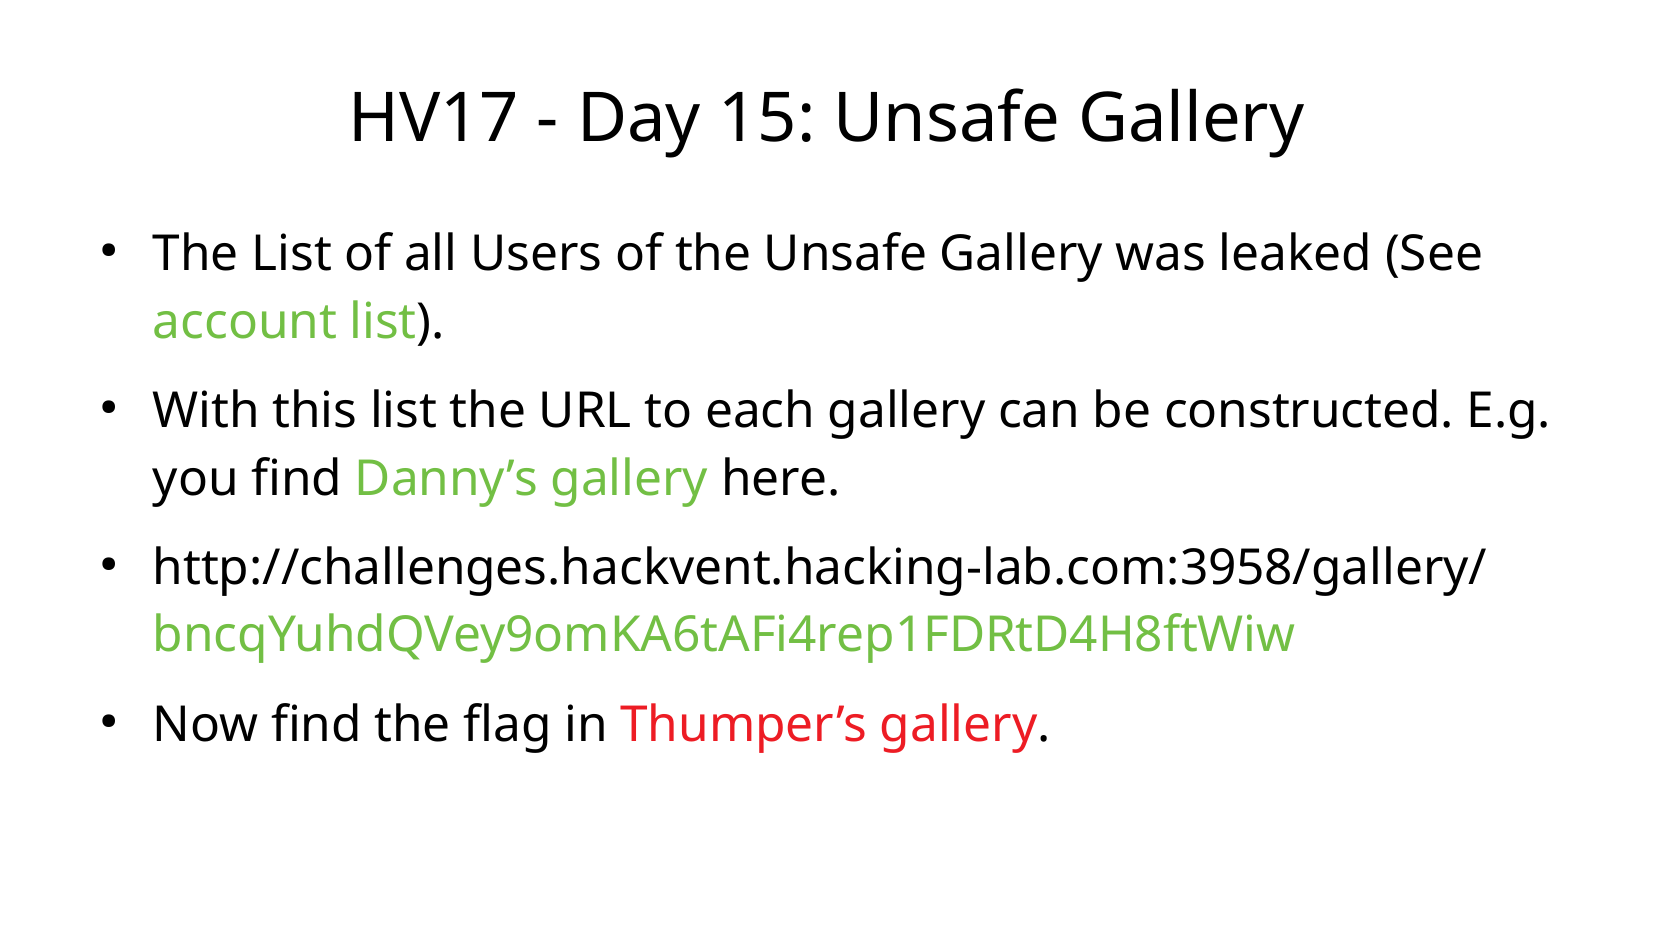

# HV17 - Day 15: Unsafe Gallery
The List of all Users of the Unsafe Gallery was leaked (See account list).
With this list the URL to each gallery can be constructed. E.g. you find Danny’s gallery here.
http://challenges.hackvent.hacking-lab.com:3958/gallery/bncqYuhdQVey9omKA6tAFi4rep1FDRtD4H8ftWiw
Now find the flag in Thumper’s gallery.